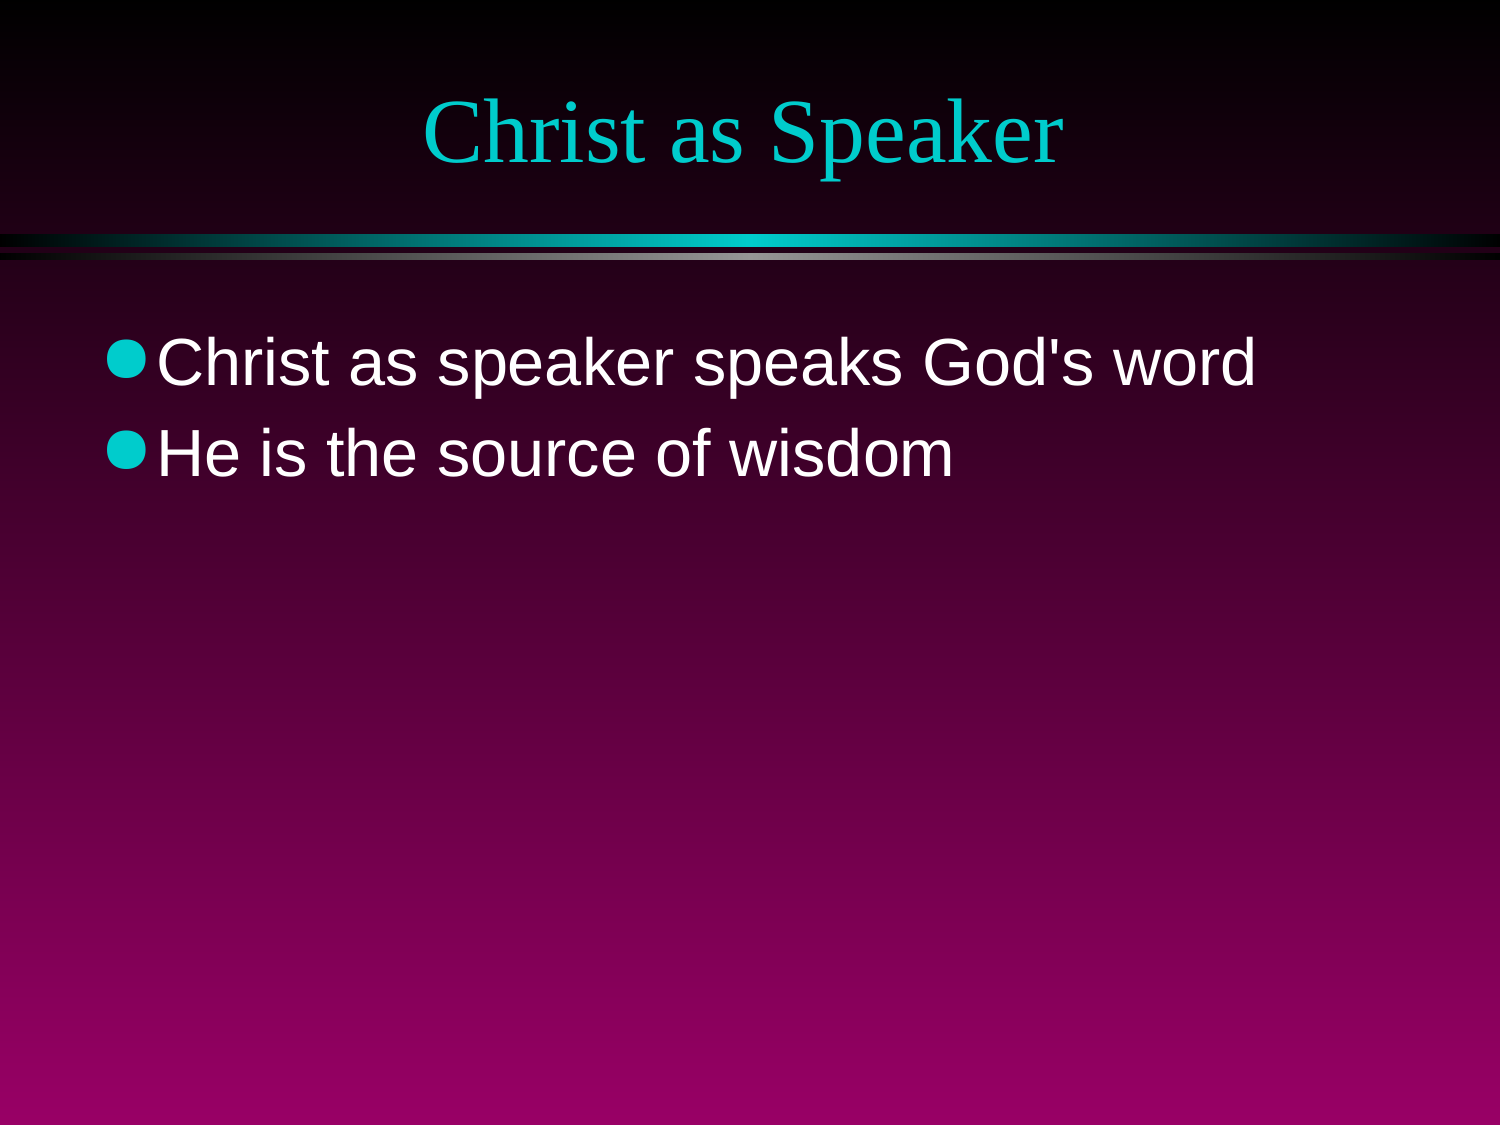

# Christ as Speaker
Christ as speaker speaks God's word
He is the source of wisdom